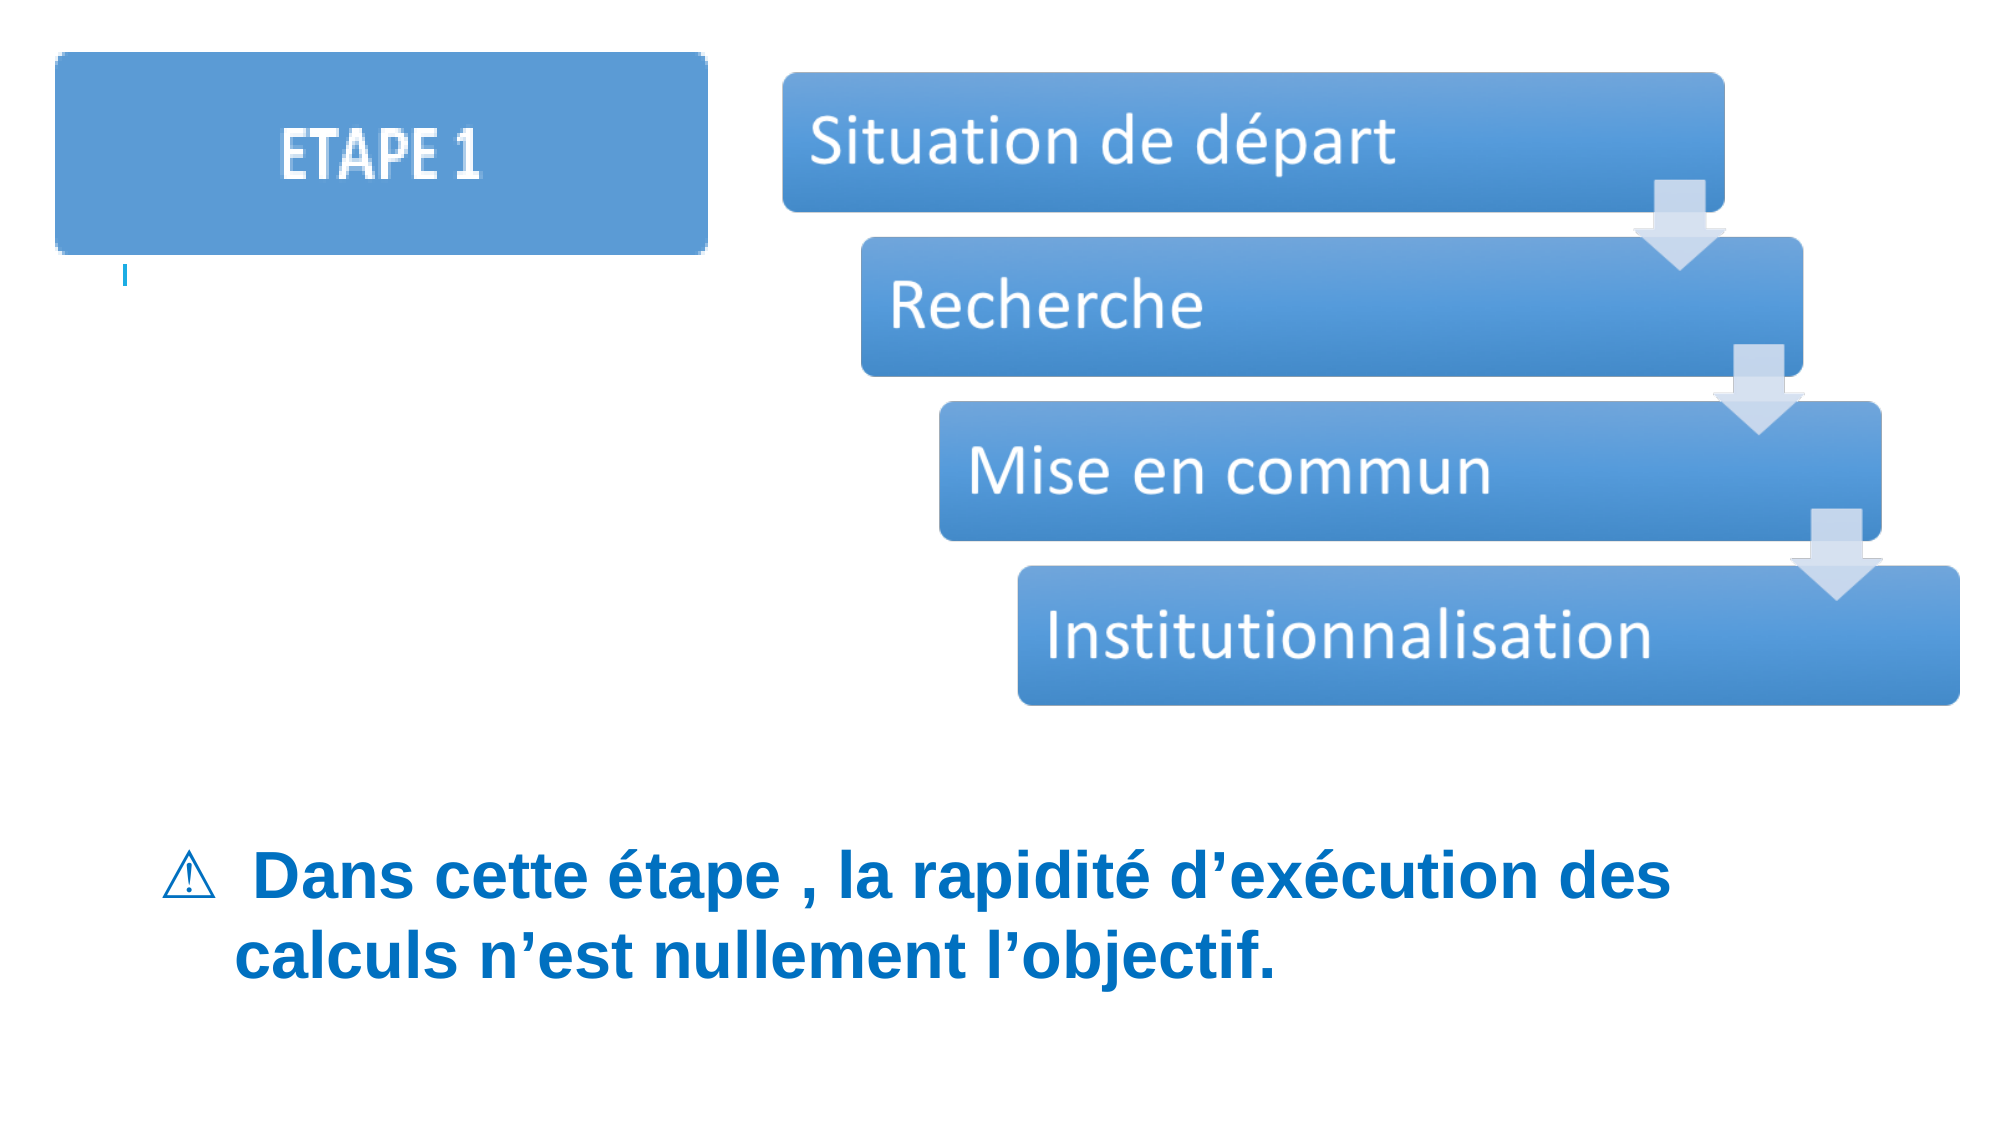

Dans cette étape , la rapidité d’exécution des calculs n’est nullement l’objectif.